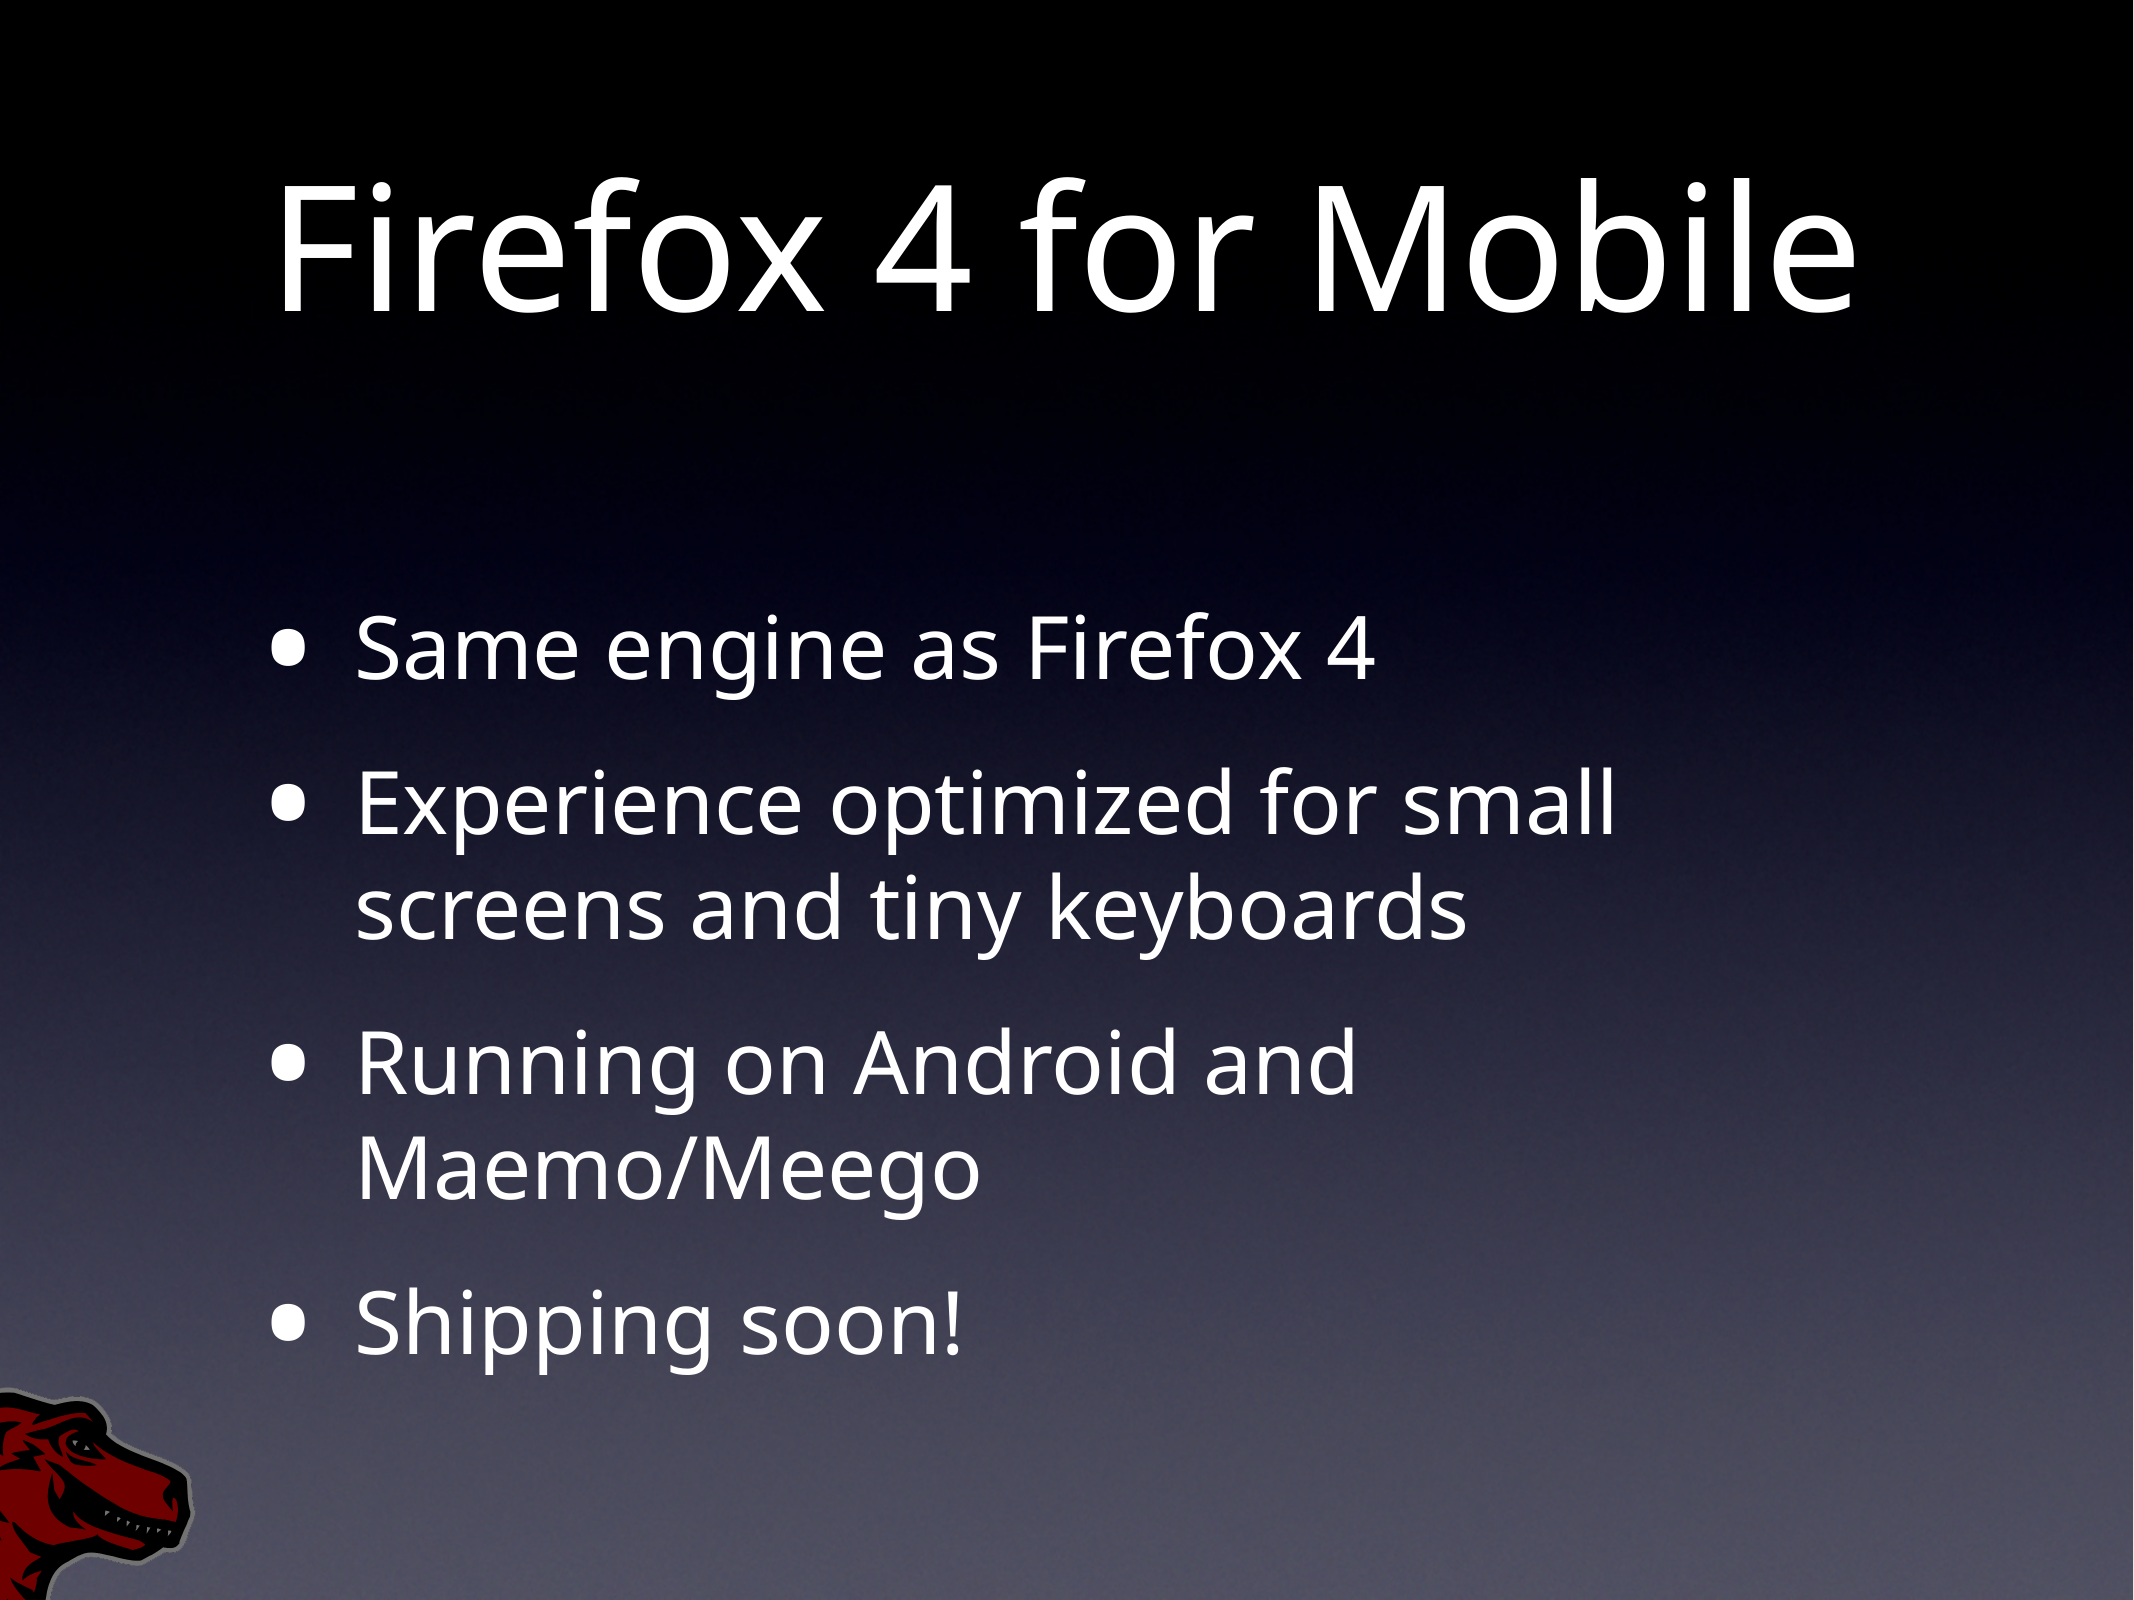

# Firefox 4 for Mobile
Same engine as Firefox 4
Experience optimized for small screens and tiny keyboards
Running on Android and Maemo/Meego
Shipping soon!